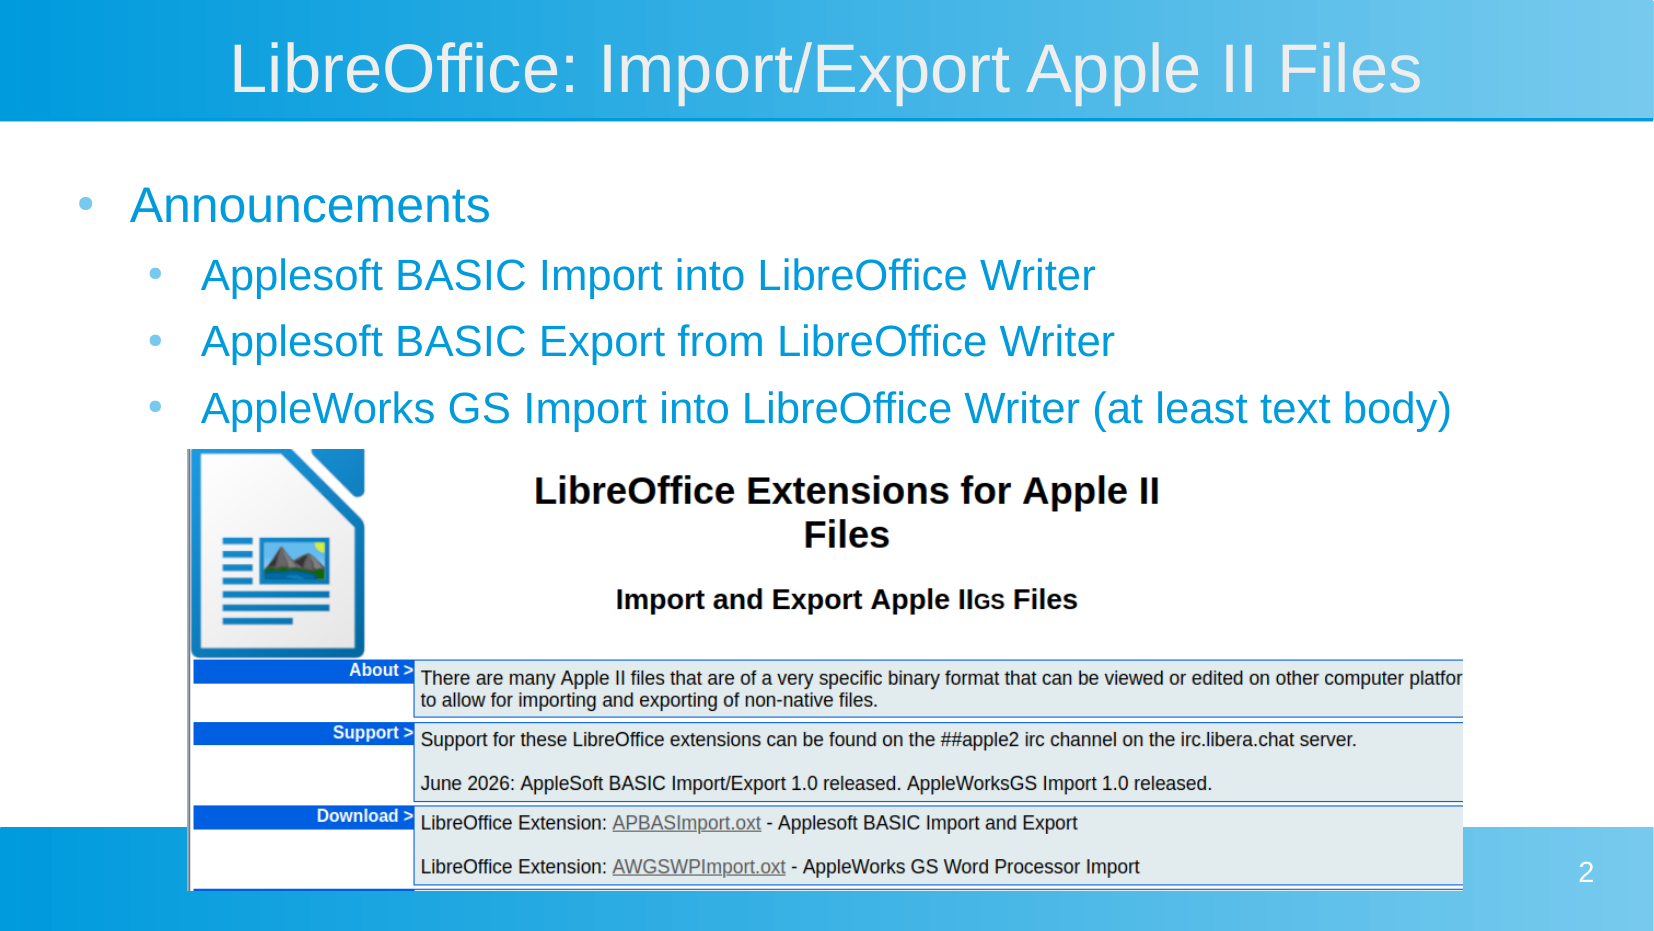

# LibreOffice: Import/Export Apple II Files
Announcements
Applesoft BASIC Import into LibreOffice Writer
Applesoft BASIC Export from LibreOffice Writer
AppleWorks GS Import into LibreOffice Writer (at least text body)
2